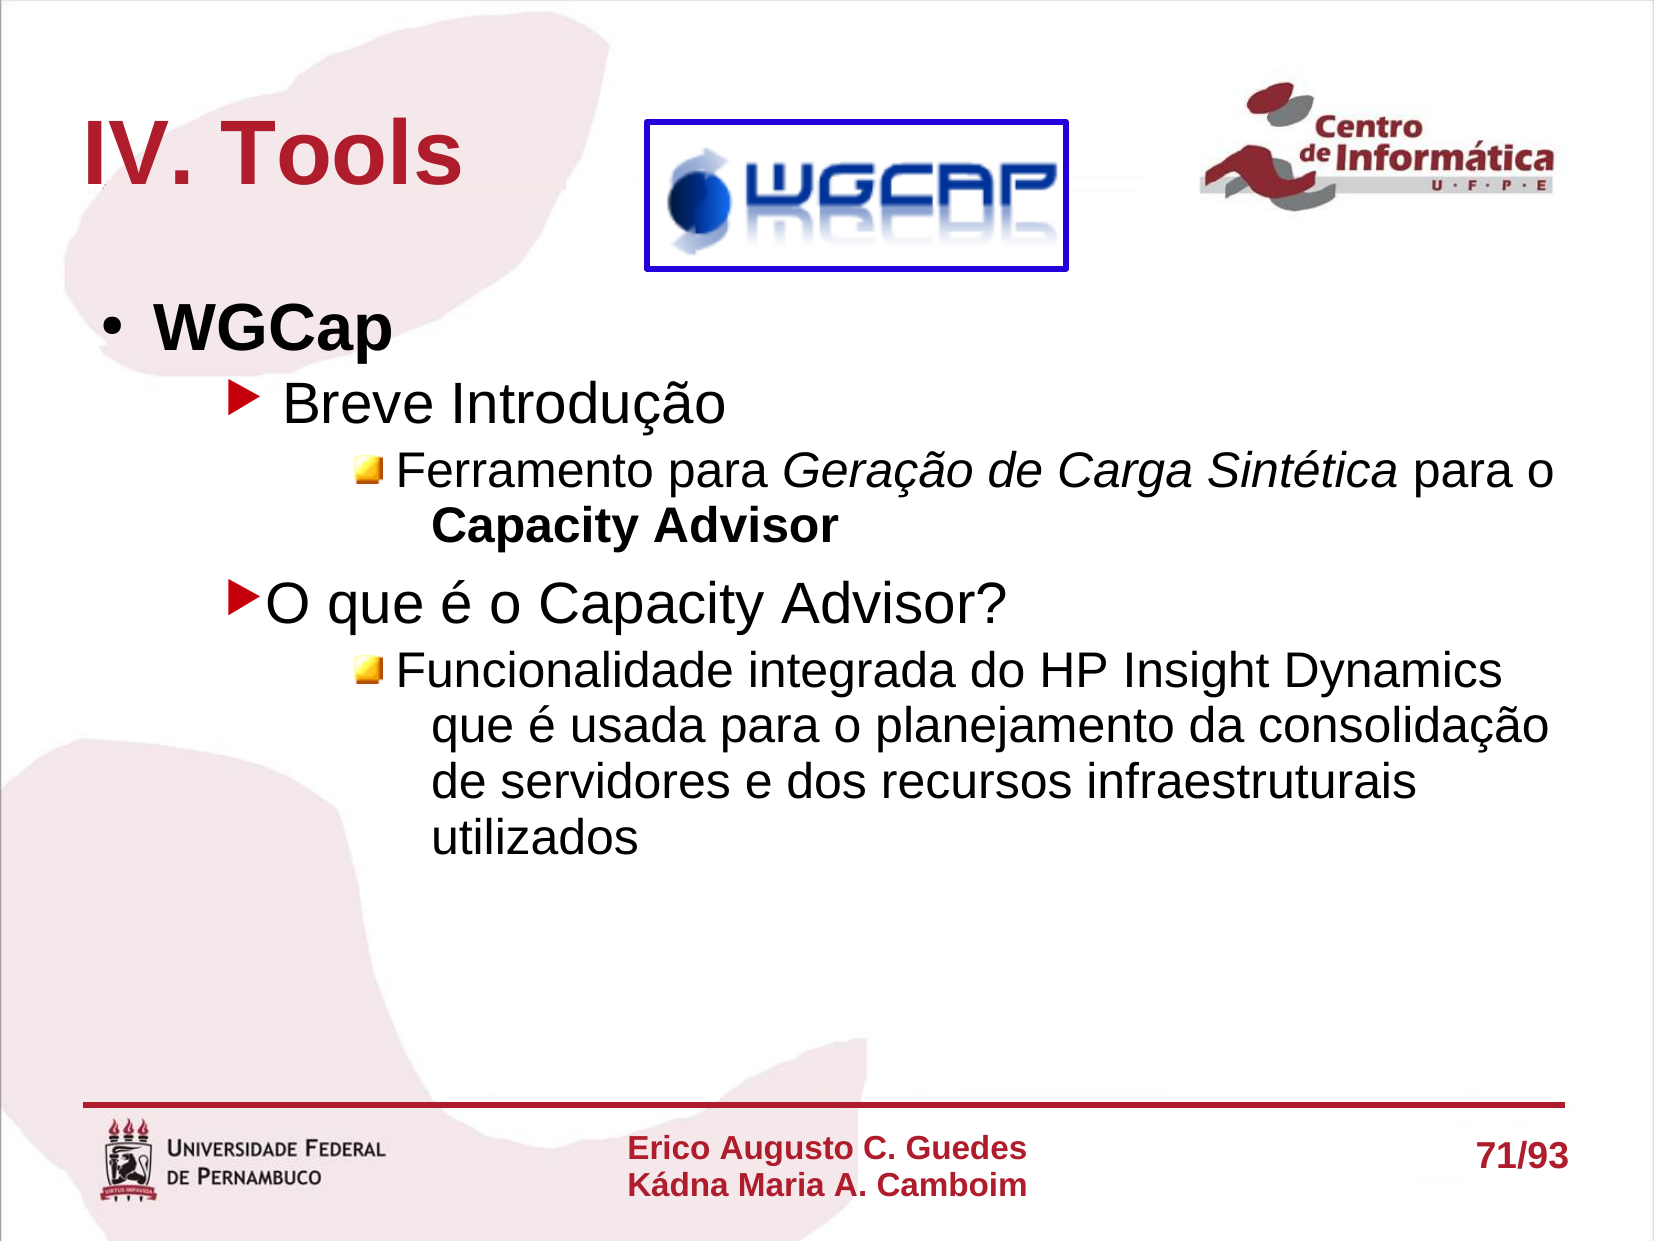

# IV. Tools
WGCap
 Breve Introdução
Ferramento para Geração de Carga Sintética para o Capacity Advisor
O que é o Capacity Advisor?
Funcionalidade integrada do HP Insight Dynamics que é usada para o planejamento da consolidação de servidores e dos recursos infraestruturais utilizados